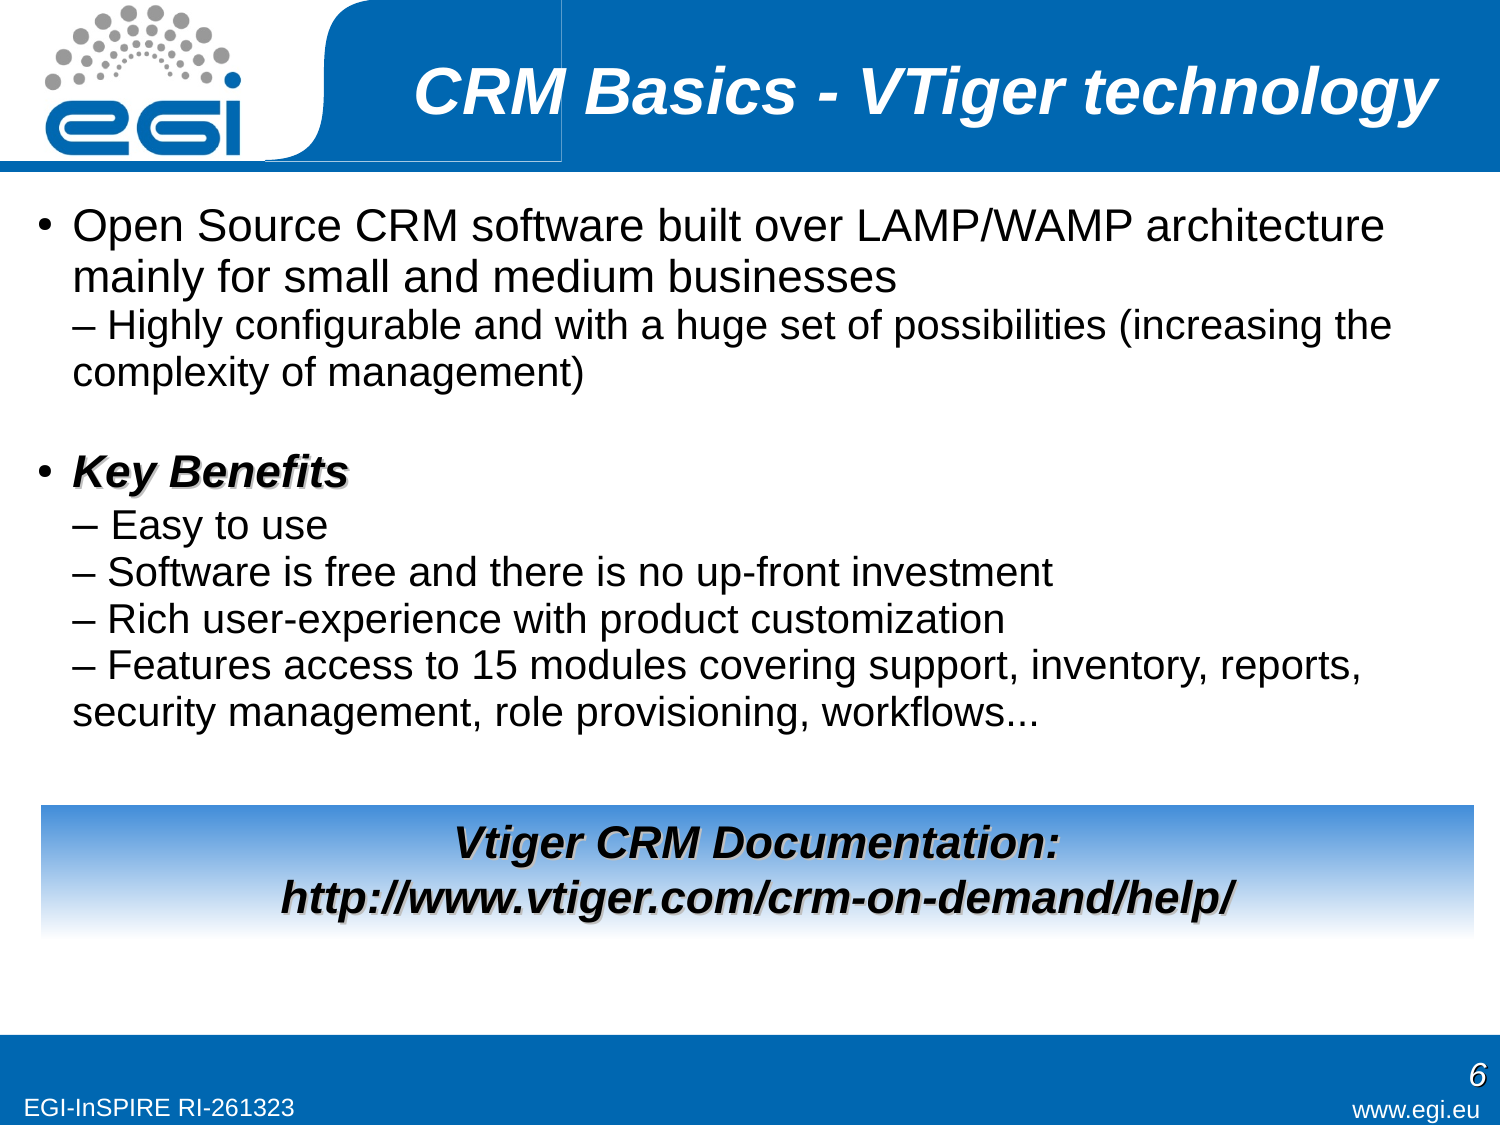

CRM Basics - VTiger technology
Open Source CRM software built over LAMP/WAMP architecture mainly for small and medium businesses
– Highly configurable and with a huge set of possibilities (increasing the complexity of management)
Key Benefits
– Easy to use
– Software is free and there is no up-front investment
– Rich user-experience with product customization
– Features access to 15 modules covering support, inventory, reports, security management, role provisioning, workflows...
Vtiger CRM Documentation:
http://www.vtiger.com/crm-on-demand/help/
6